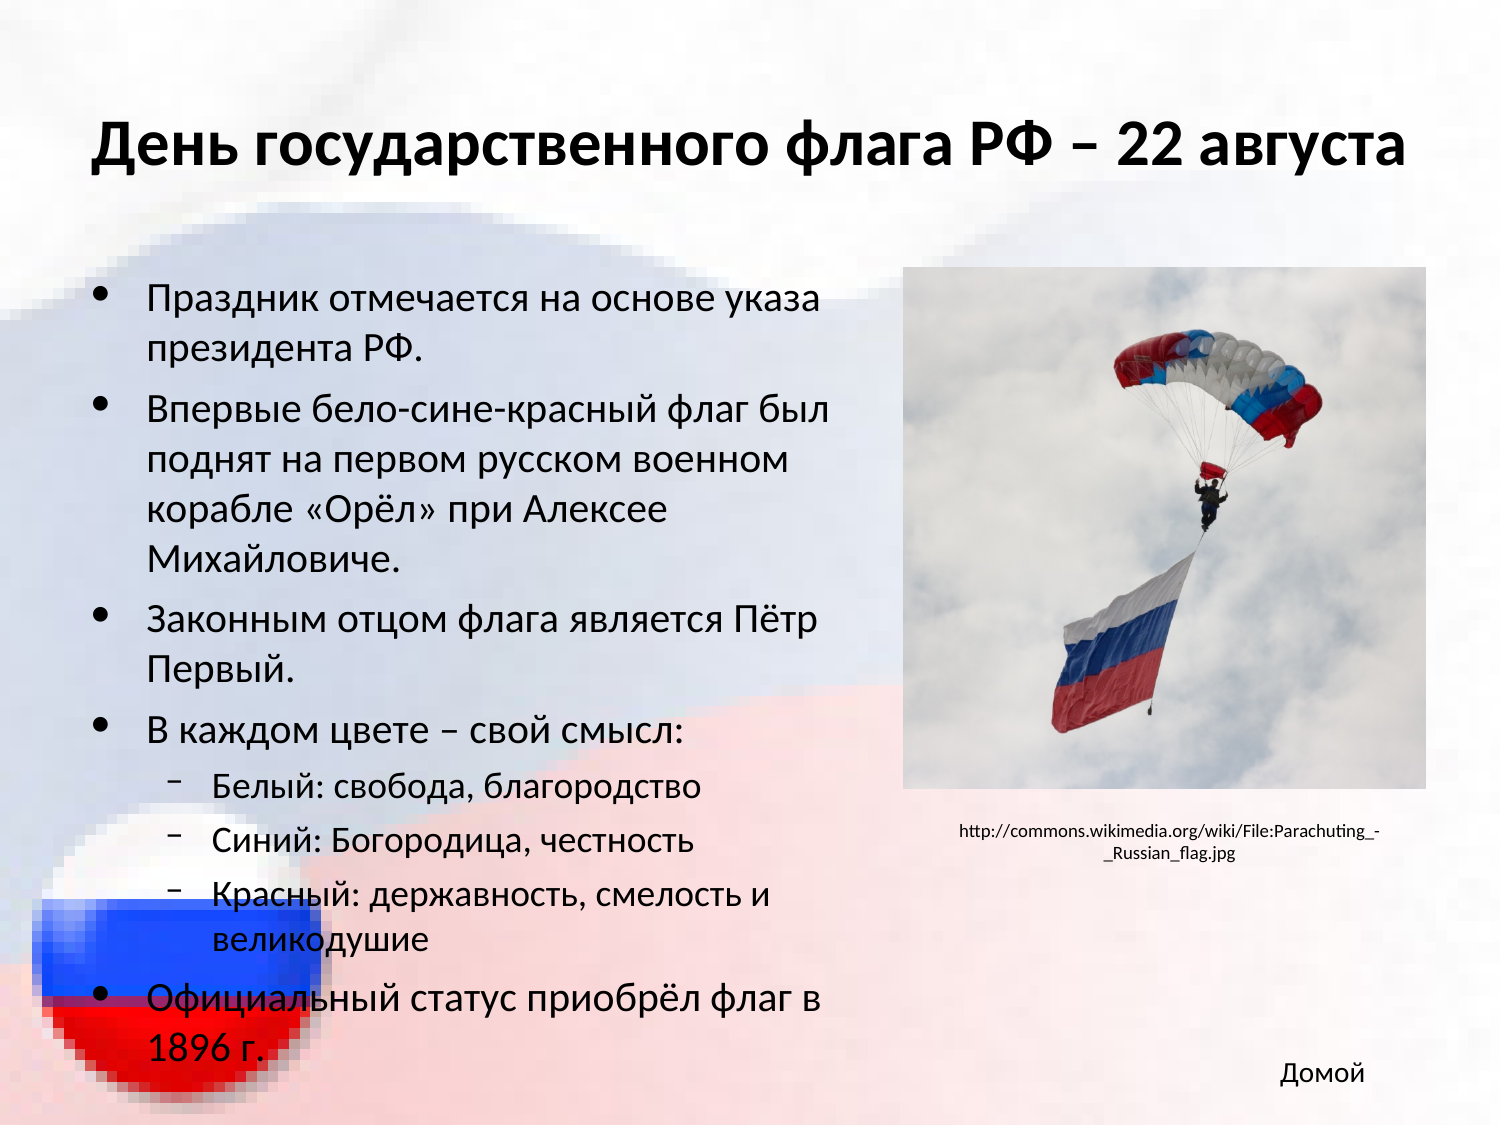

# День государственного флага РФ – 22 августа
Праздник отмечается на основе указа президента РФ.
Впервые бело-сине-красный флаг был поднят на первом русском военном корабле «Орёл» при Алексее Михайловиче.
Законным отцом флага является Пётр Первый.
В каждом цвете – свой смысл:
Белый: свобода, благородство
Синий: Богородица, честность
Красный: державность, смелость и великодушие
Официальный статус приобрёл флаг в 1896 г.
http://commons.wikimedia.org/wiki/File:Parachuting_-_Russian_flag.jpg
Домой